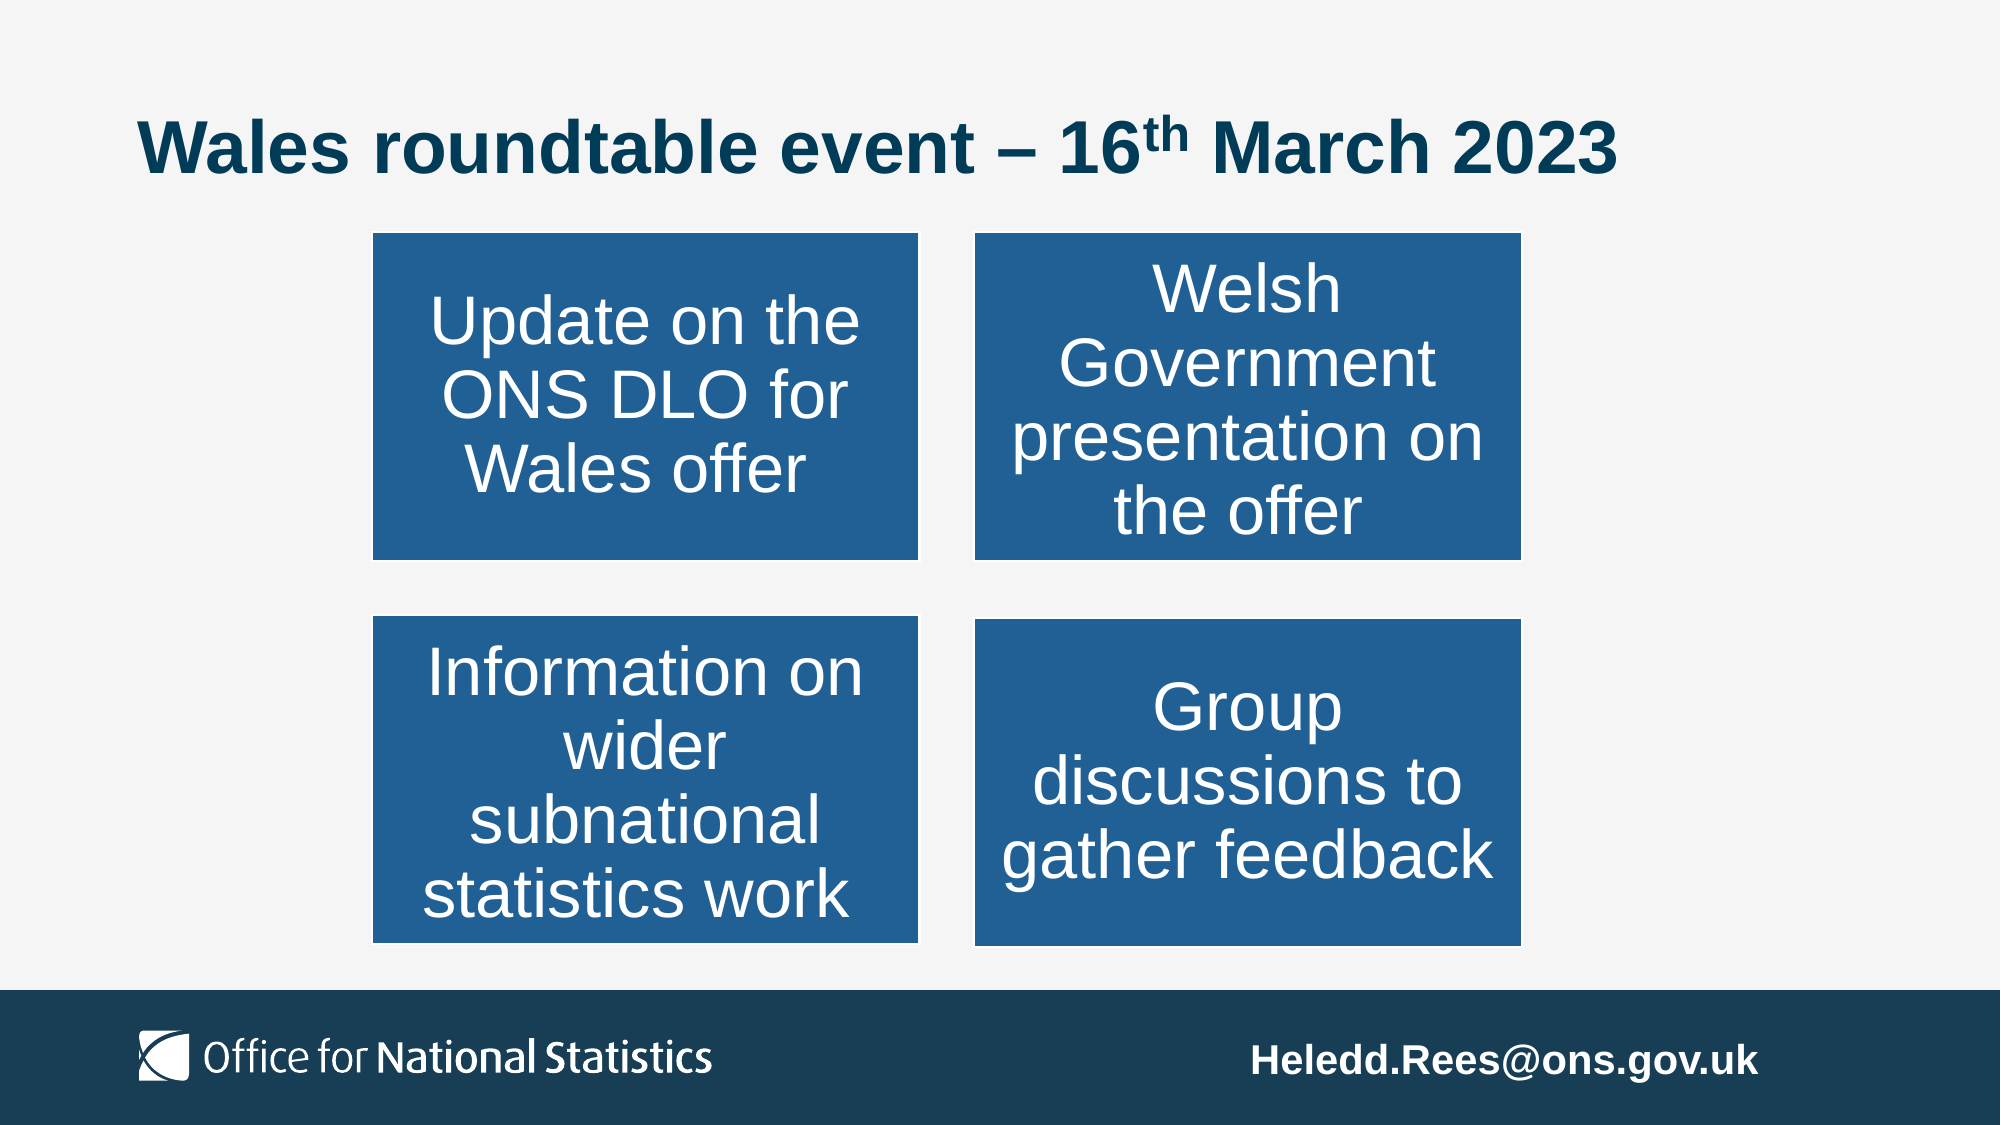

# Wales roundtable event – 16th March 2023
Update on the ONS DLO for Wales offer
Welsh Government presentation on the offer
Information on wider subnational statistics work
Group discussions to gather feedback
Heledd.Rees@ons.gov.uk